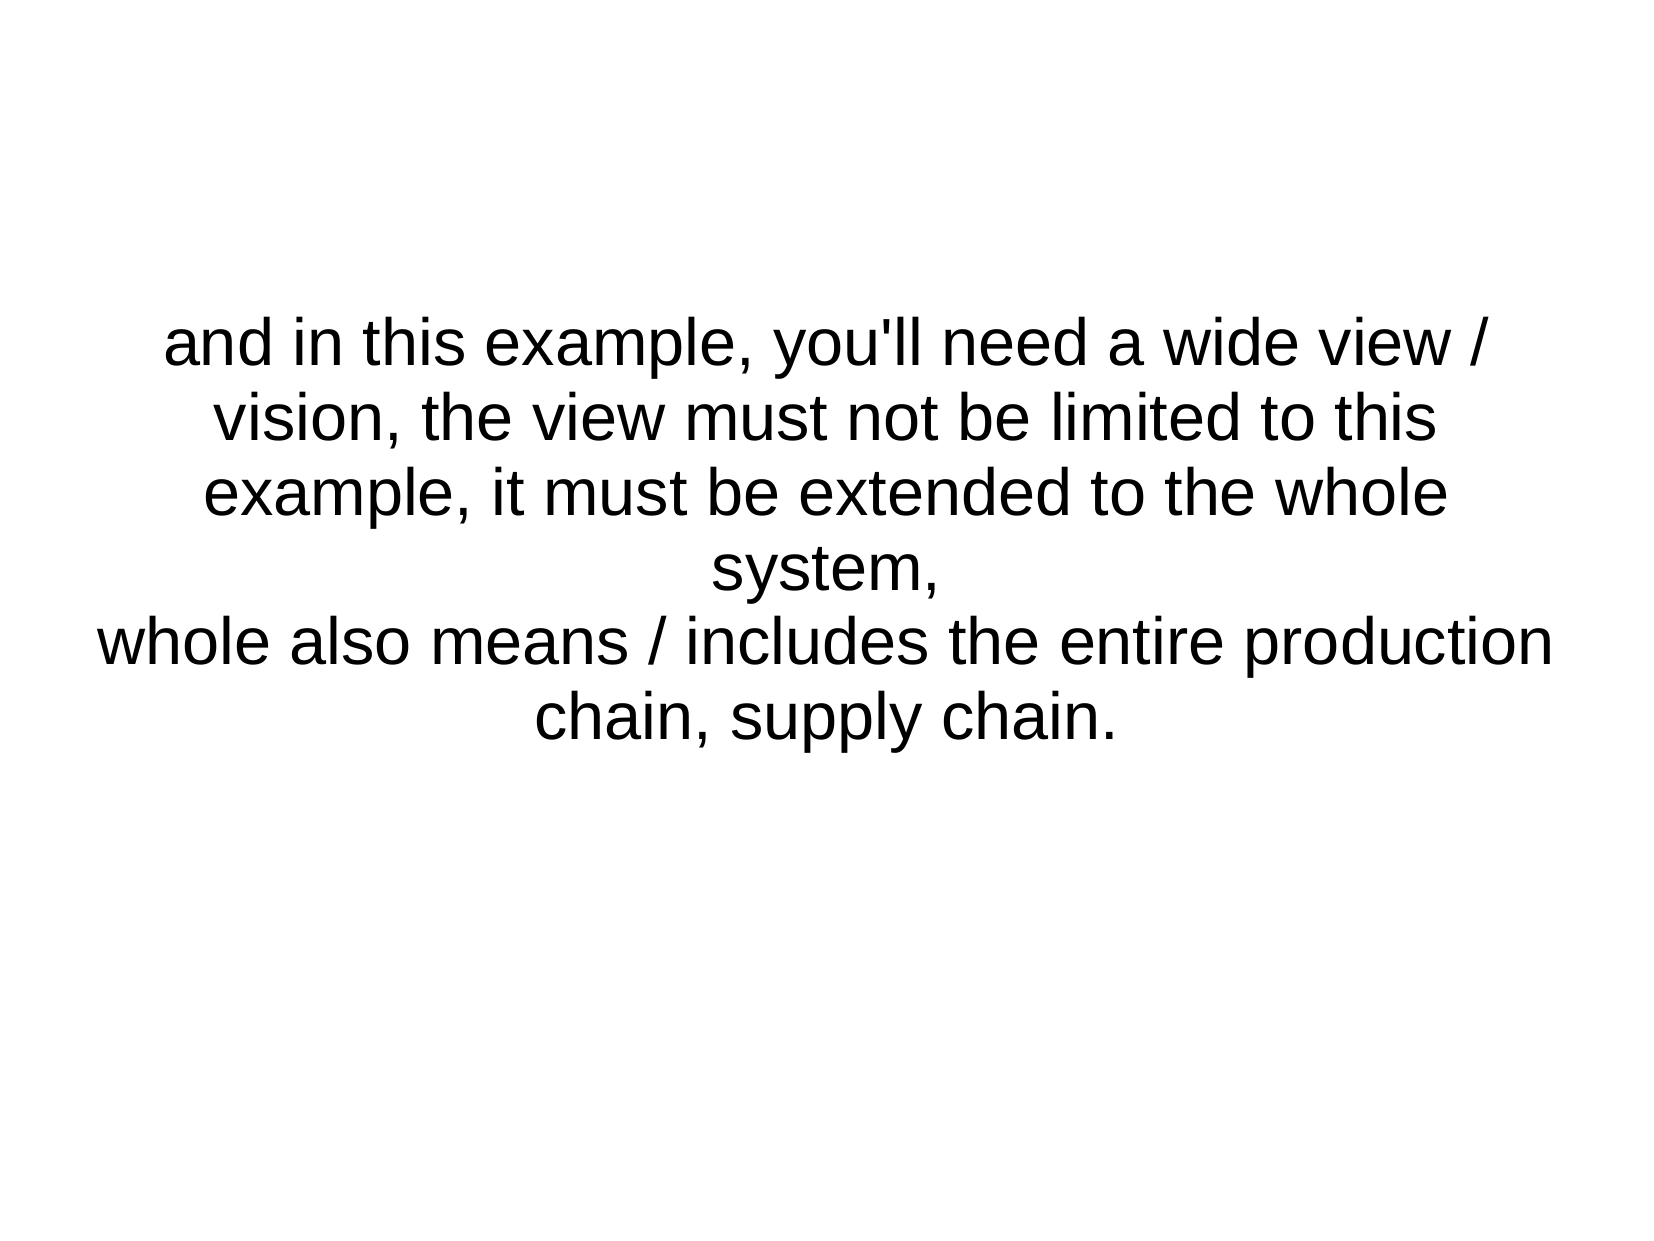

# and in this example, you'll need a wide view / vision, the view must not be limited to this example, it must be extended to the whole system,
whole also means / includes the entire production chain, supply chain.